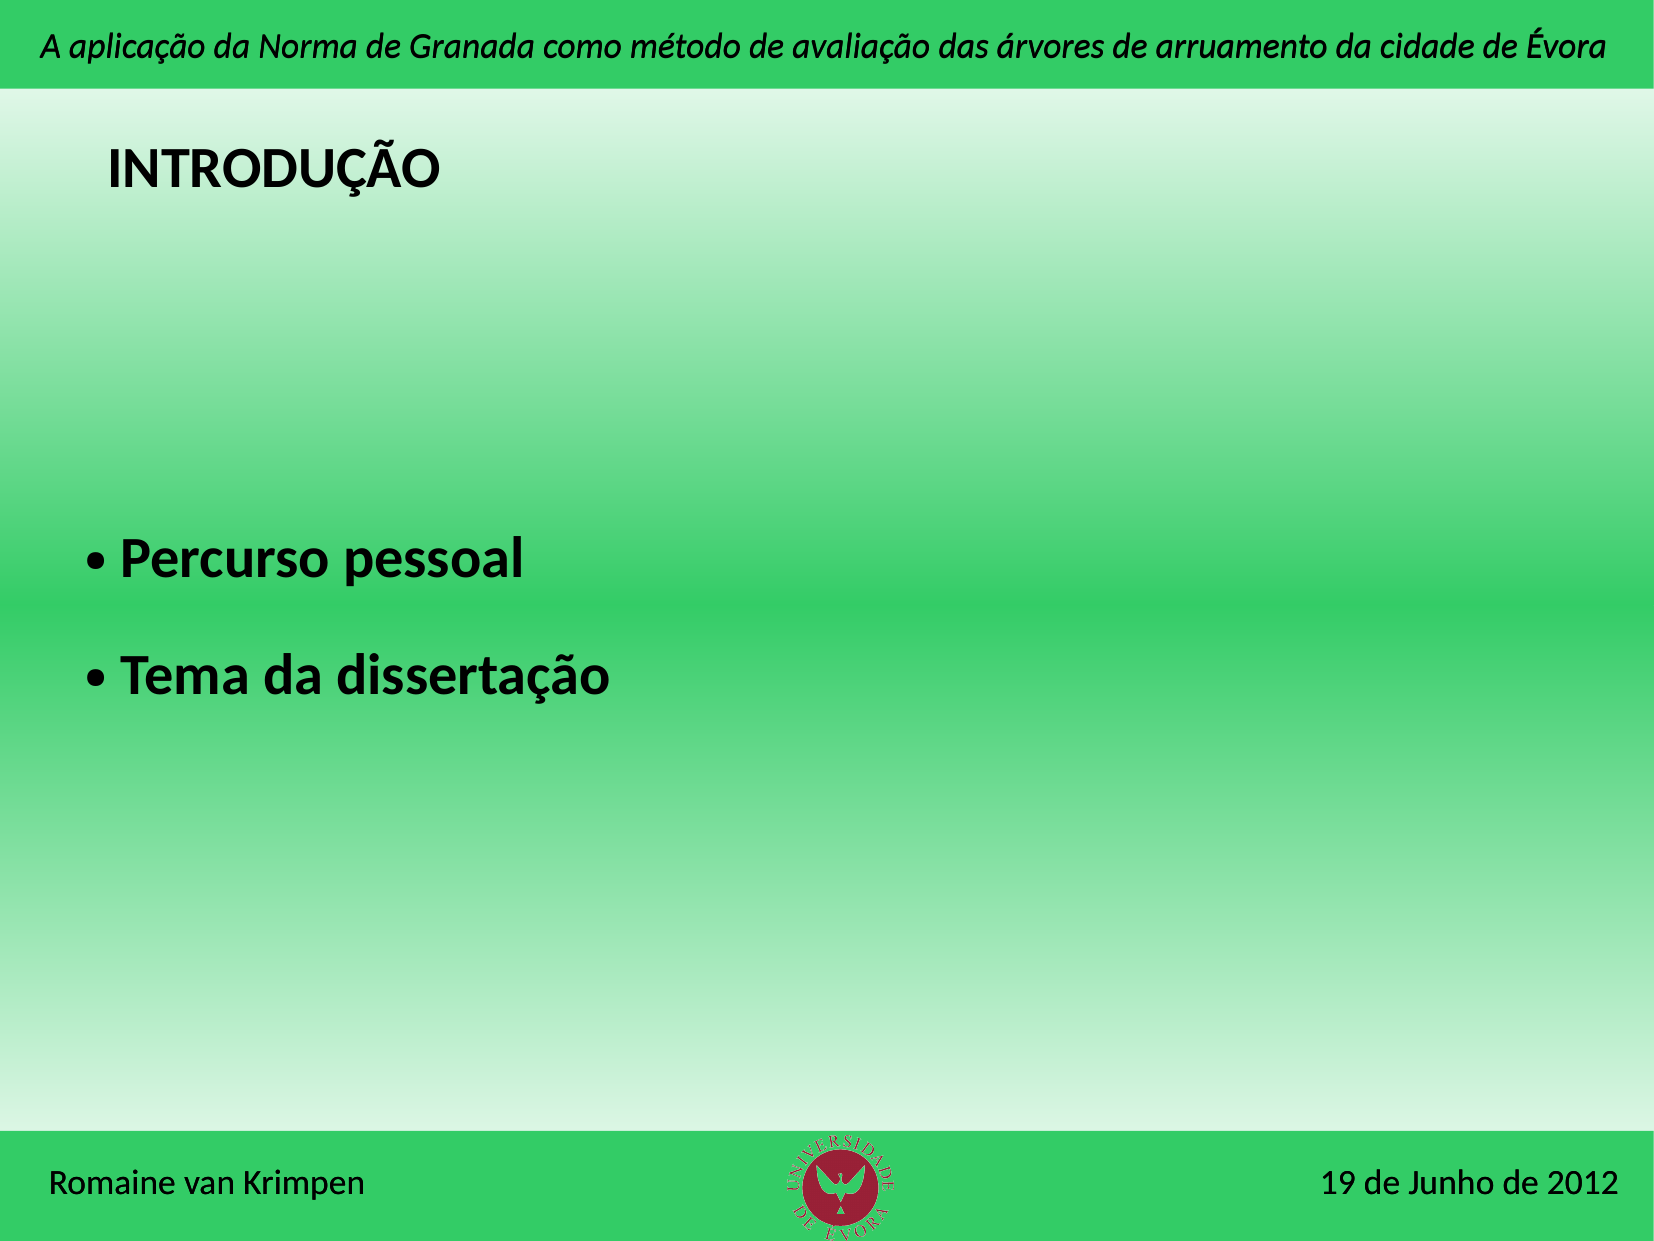

A aplicação da Norma de Granada como método de avaliação das árvores de arruamento da cidade de Évora
INTRODUÇÃO
 Percurso pessoal
 Tema da dissertação
Romaine van Krimpen								 					 19 de Junho de 2012